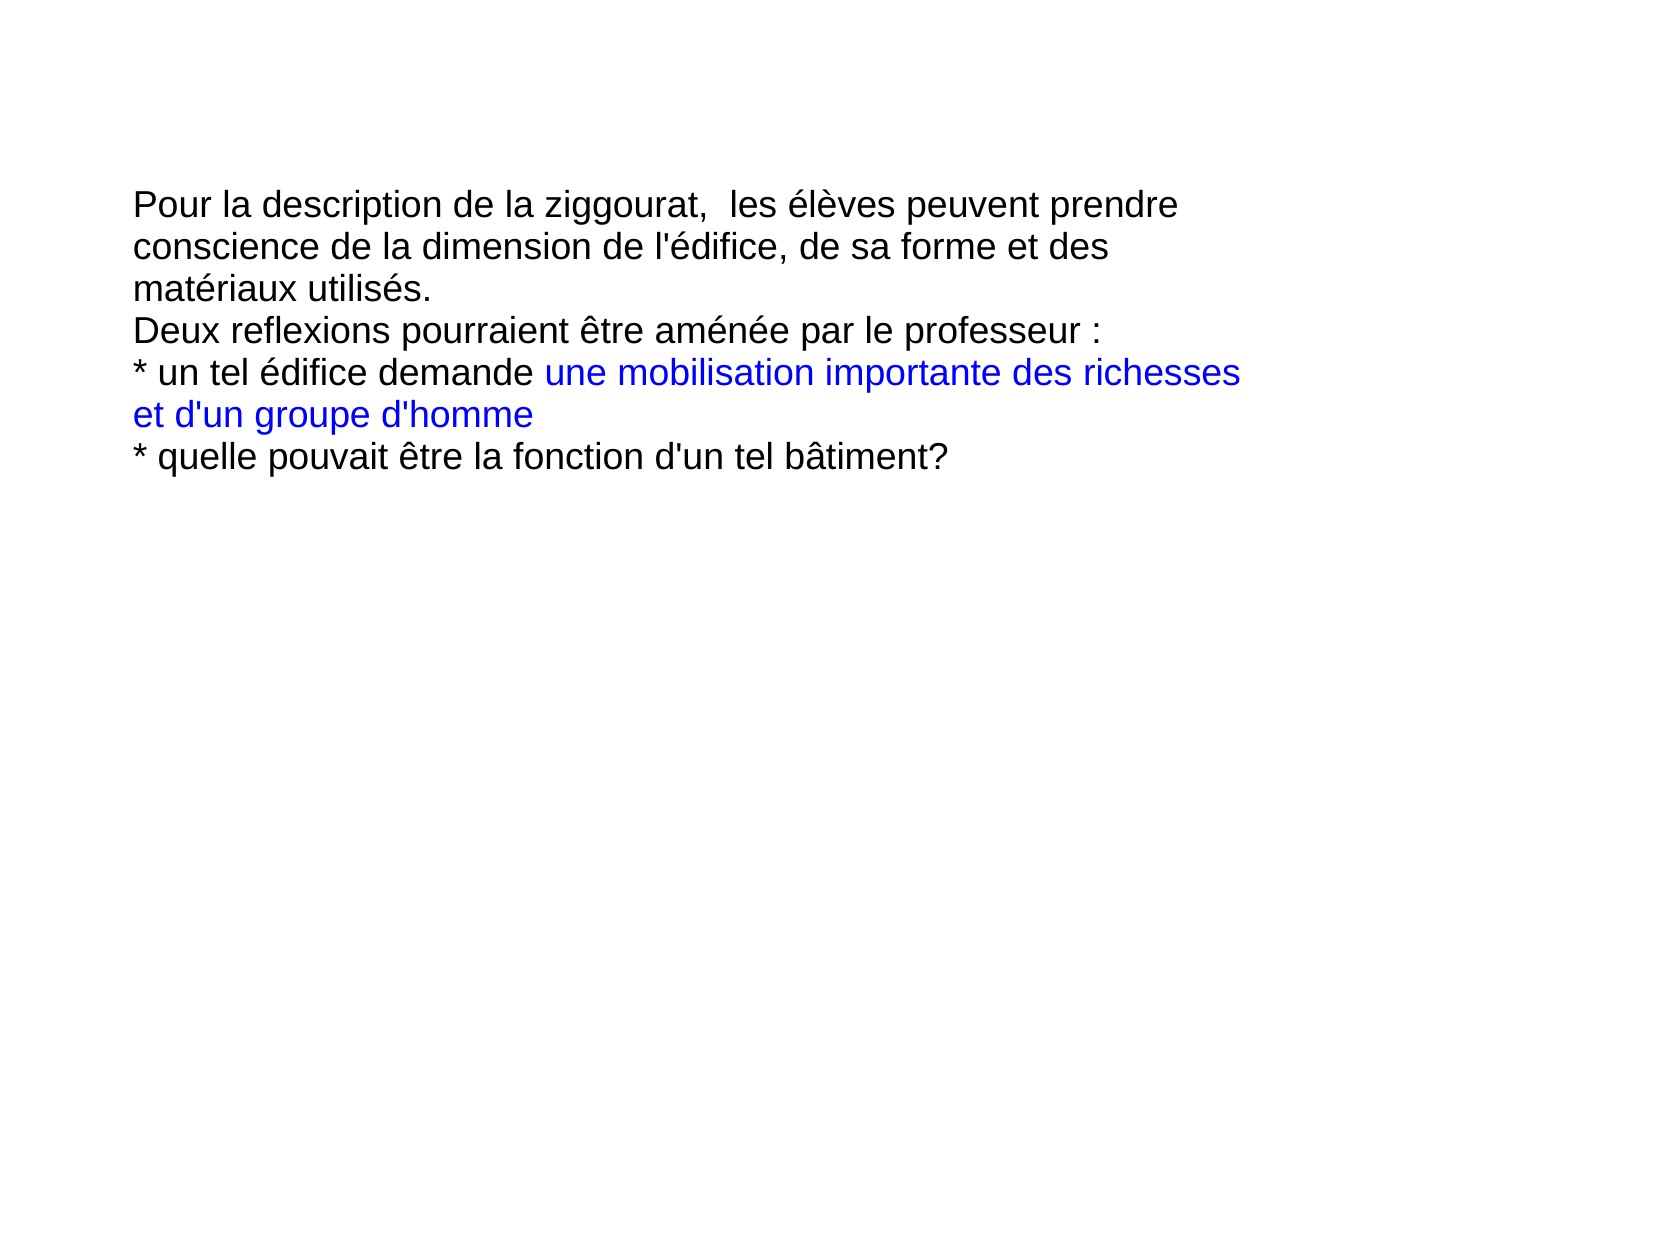

Pour la description de la ziggourat, les élèves peuvent prendre
conscience de la dimension de l'édifice, de sa forme et des
matériaux utilisés.
Deux reflexions pourraient être aménée par le professeur :
* un tel édifice demande une mobilisation importante des richesses
et d'un groupe d'homme
* quelle pouvait être la fonction d'un tel bâtiment?